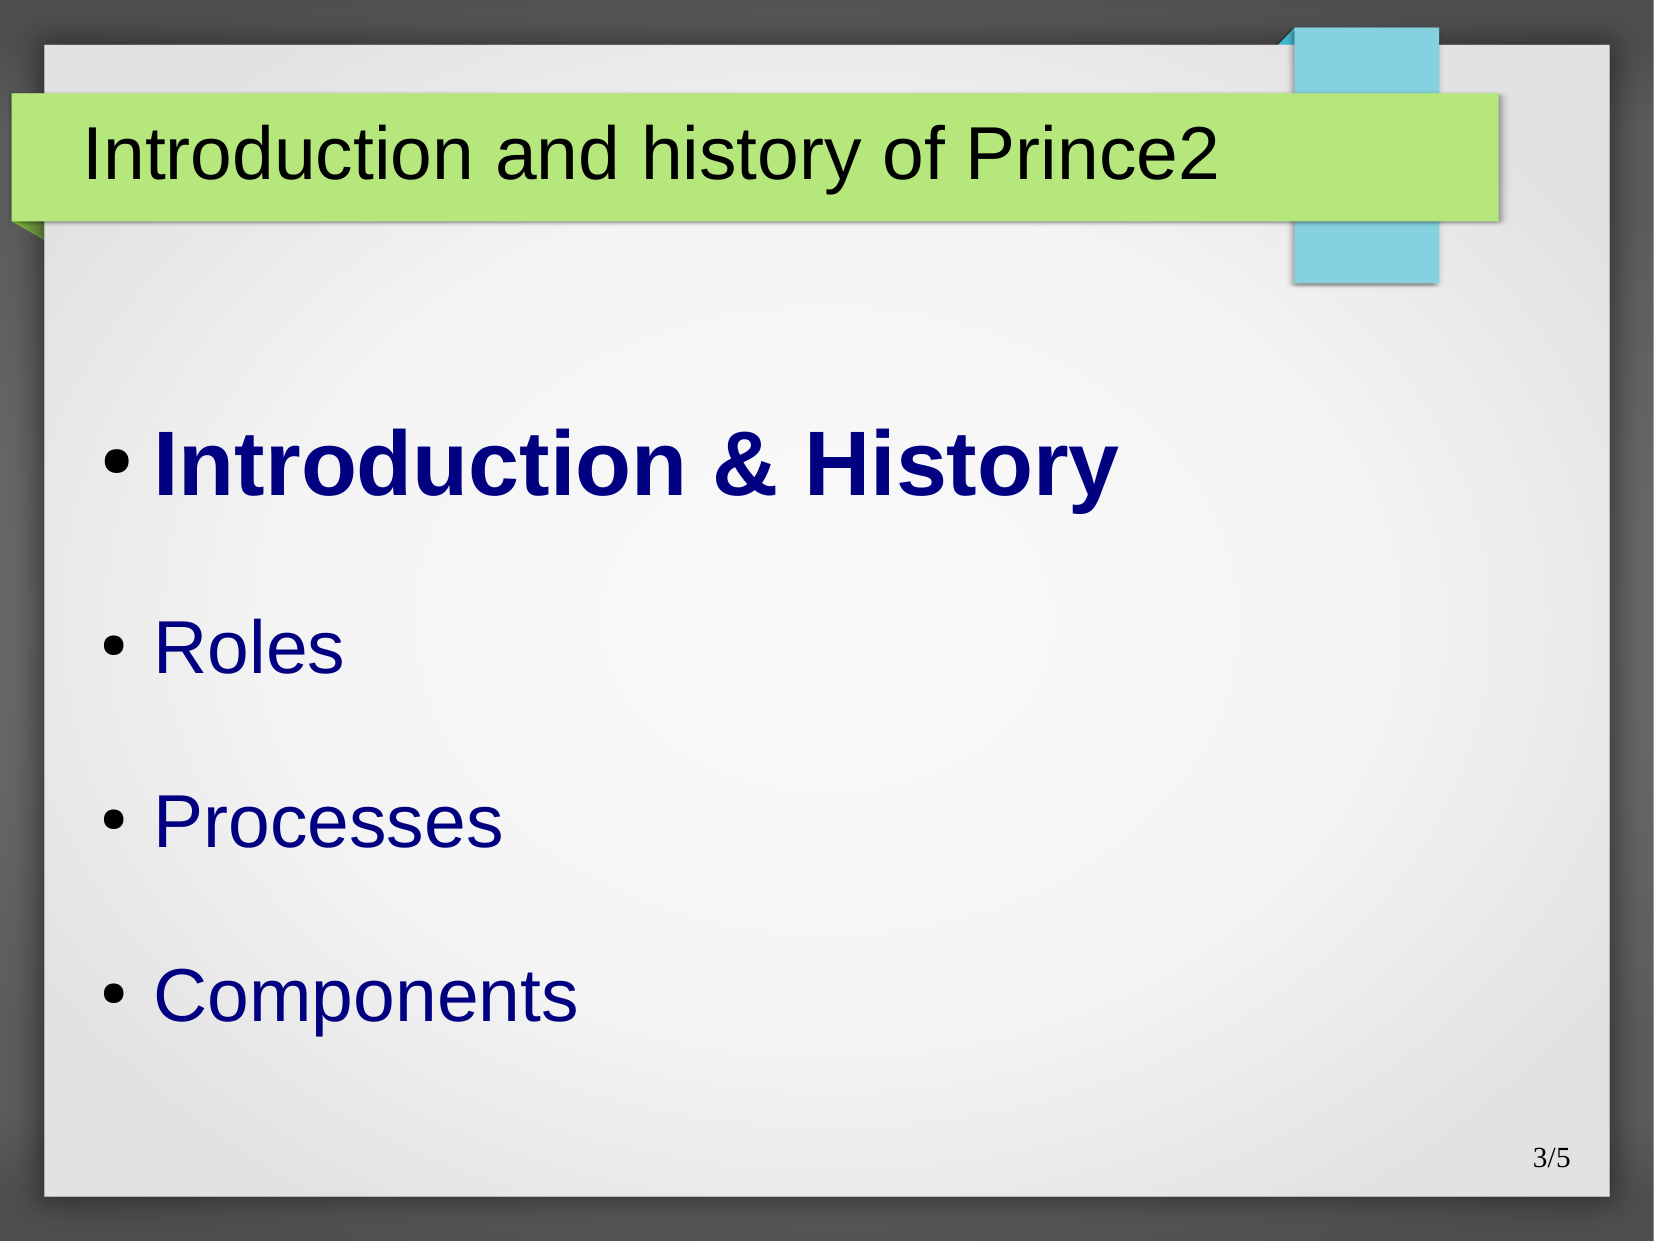

# Introduction and history of Prince2
Introduction & History
Roles
Processes
Components
3